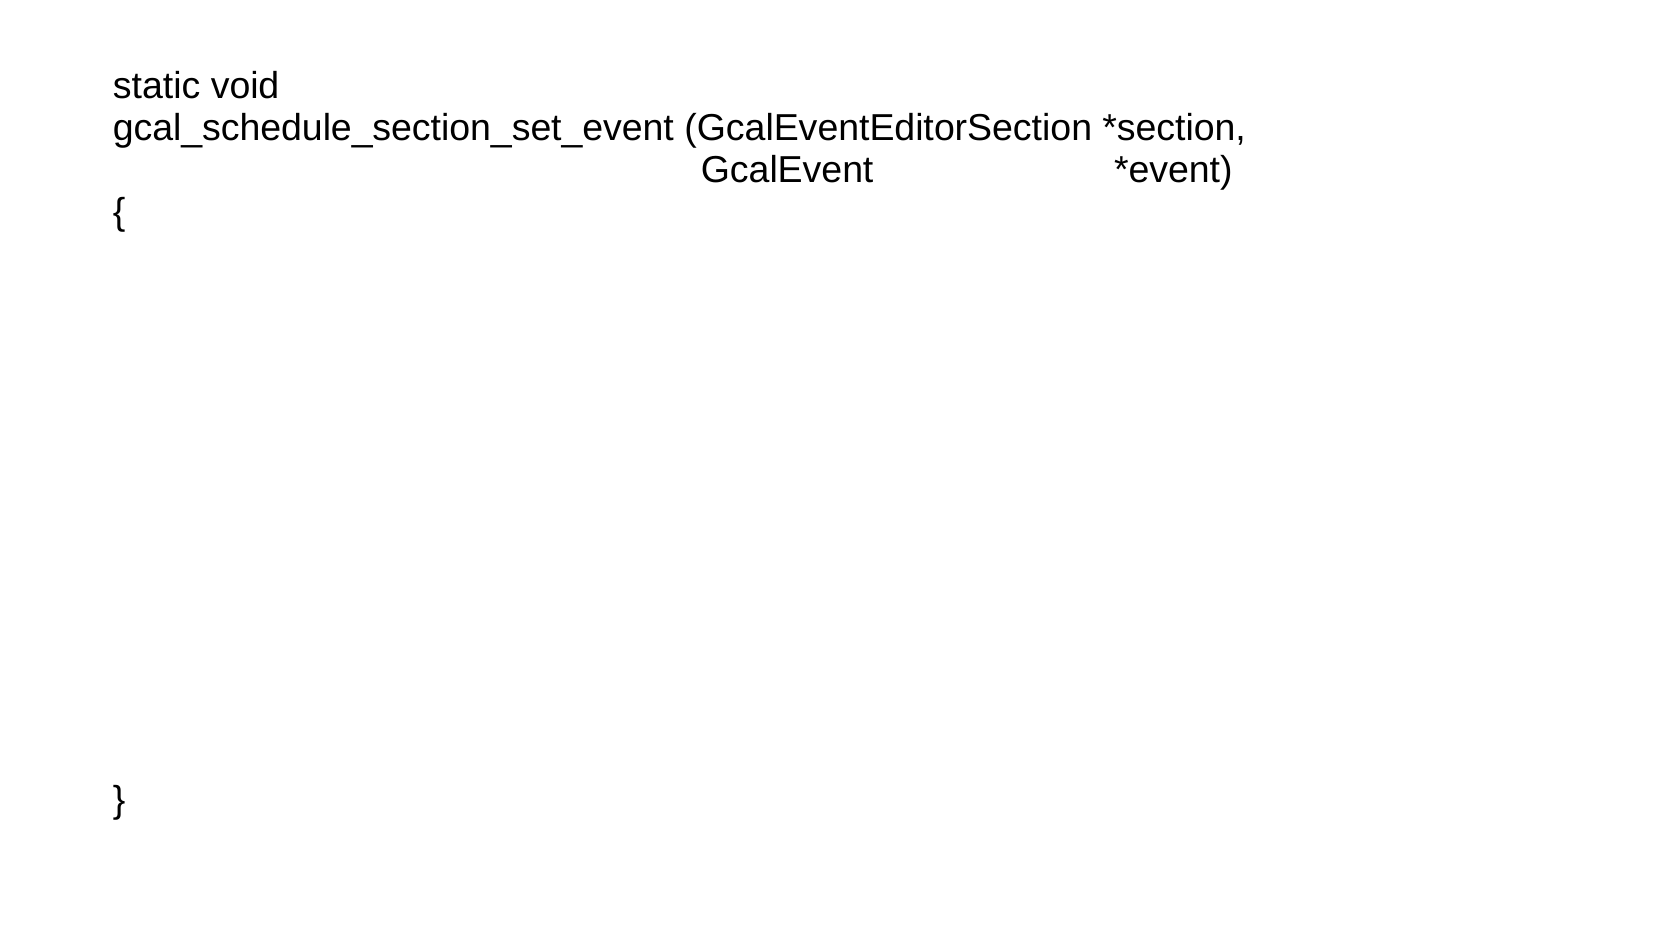

static void
gcal_schedule_section_set_event (GcalEventEditorSection *section,
 GcalEvent *event)
{
 gboolean all_day = gcal_event_get_all_day (event);
 gtk_widget_set_visible (self->start_date_group, all_day);
 gtk_widget_set_visible (self->end_date_group, all_day);
 gtk_widget_set_visible (self->start_date_time_chooser, !all_day);
 gtk_widget_set_visible (self->end_date_time_chooser, !all_day);
 GDateTime *date_time_start = gcal_event_get_date_start (event);
 GDateTime *date_time_end = gcal_event_get_date_end (event);
 date_time_end = all_day ? g_date_time_add_days (date_time_end, -1) : date_time_end;
 /* ... */
}